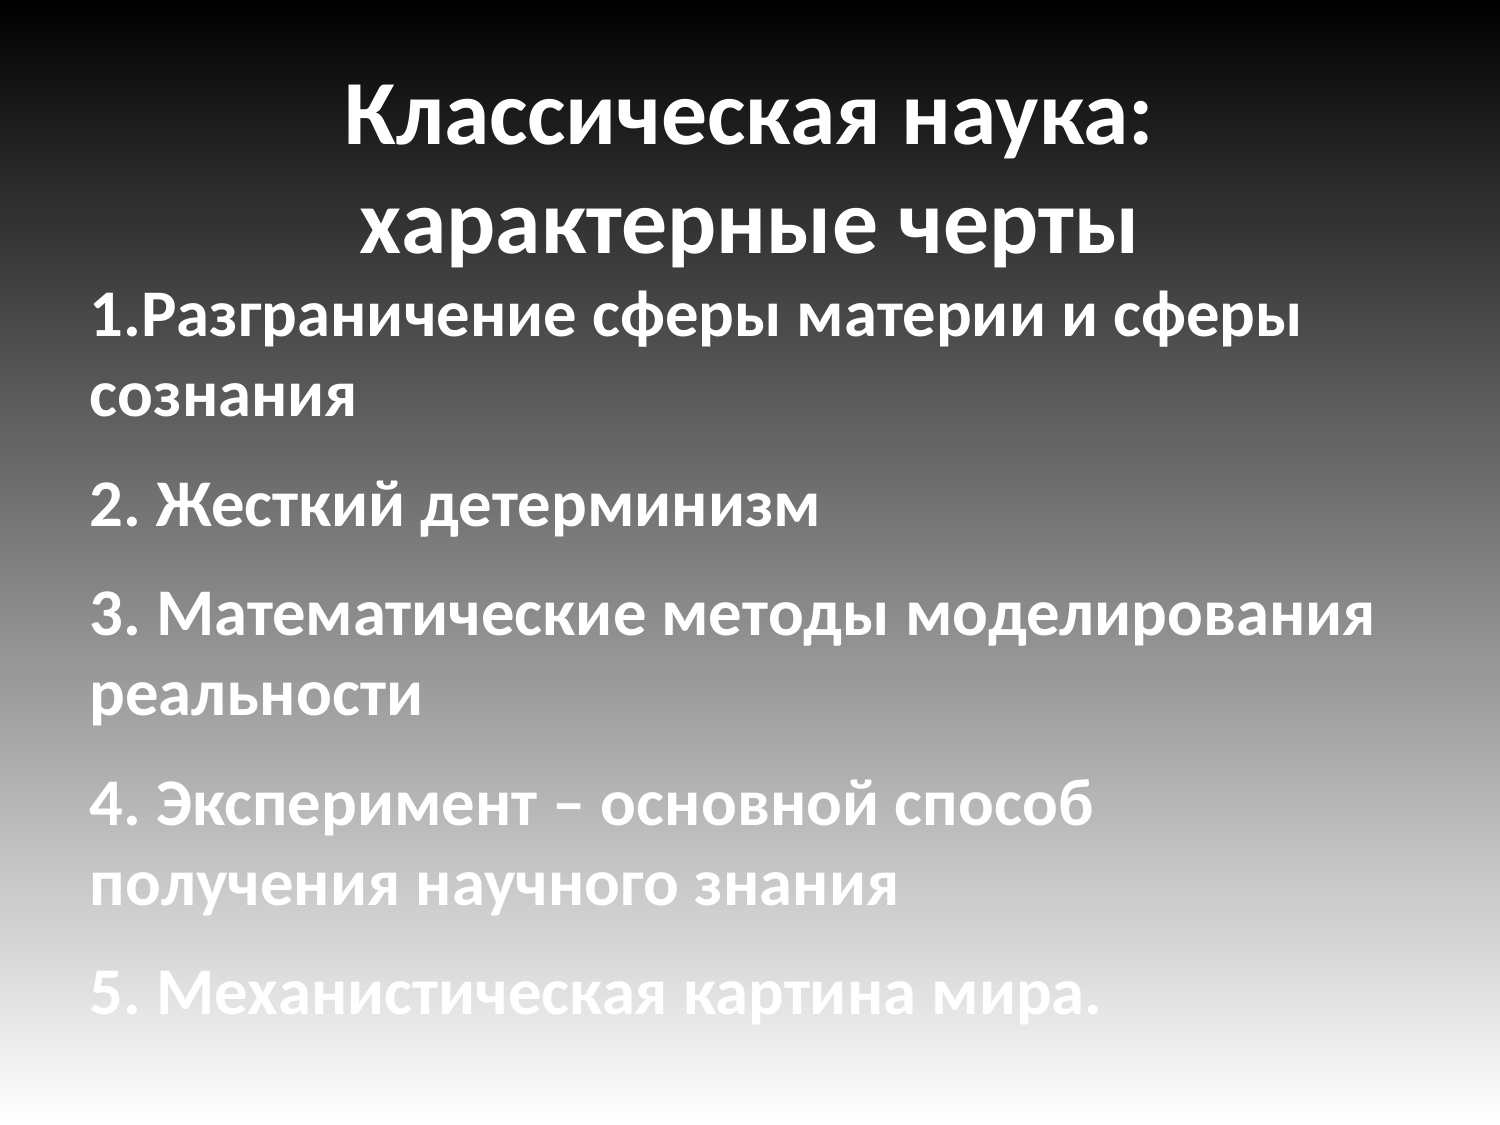

# Классическая наука: характерные черты
1.Разграничение сферы материи и сферы сознания
2. Жесткий детерминизм
3. Математические методы моделирования реальности
4. Эксперимент – основной способ получения научного знания
5. Механистическая картина мира.